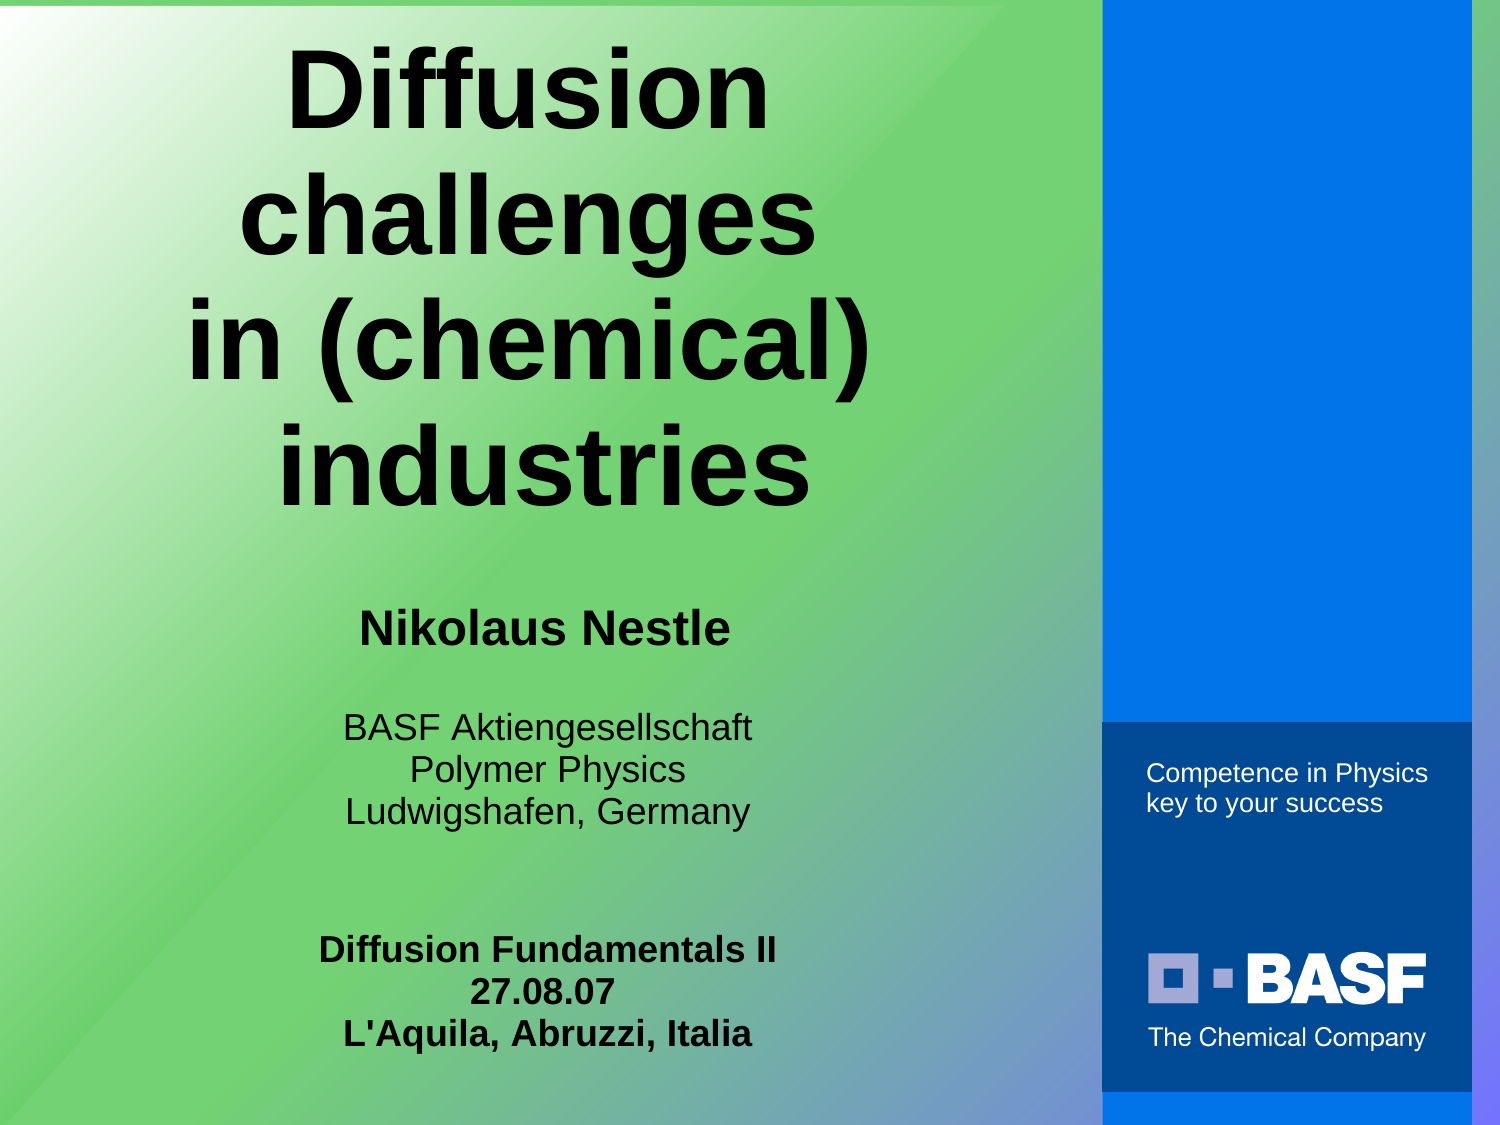

# Diffusion challenges in (chemical) industries
Nikolaus Nestle
BASF Aktiengesellschaft
Polymer Physics
Ludwigshafen, Germany
Diffusion Fundamentals II
27.08.07
L'Aquila, Abruzzi, Italia